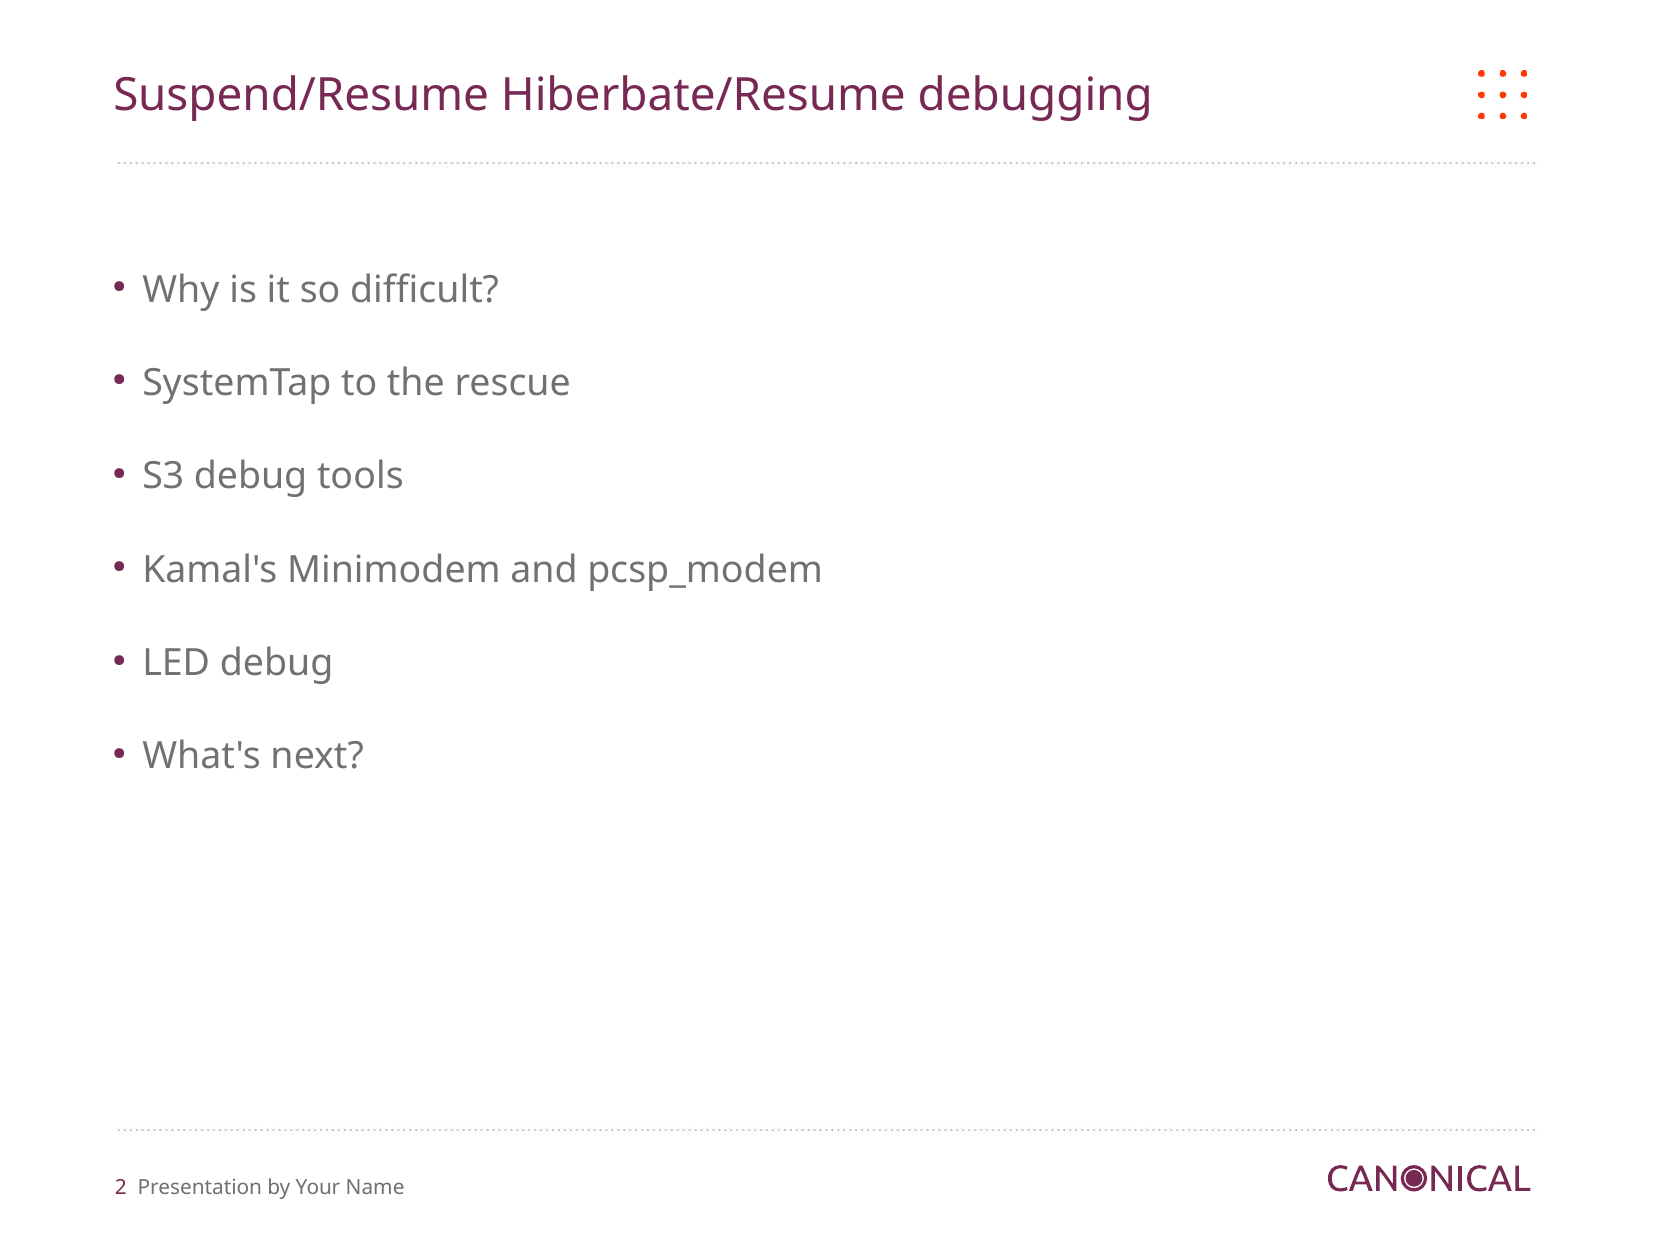

# Suspend/Resume Hiberbate/Resume debugging
Why is it so difficult?
SystemTap to the rescue
S3 debug tools
Kamal's Minimodem and pcsp_modem
LED debug
What's next?